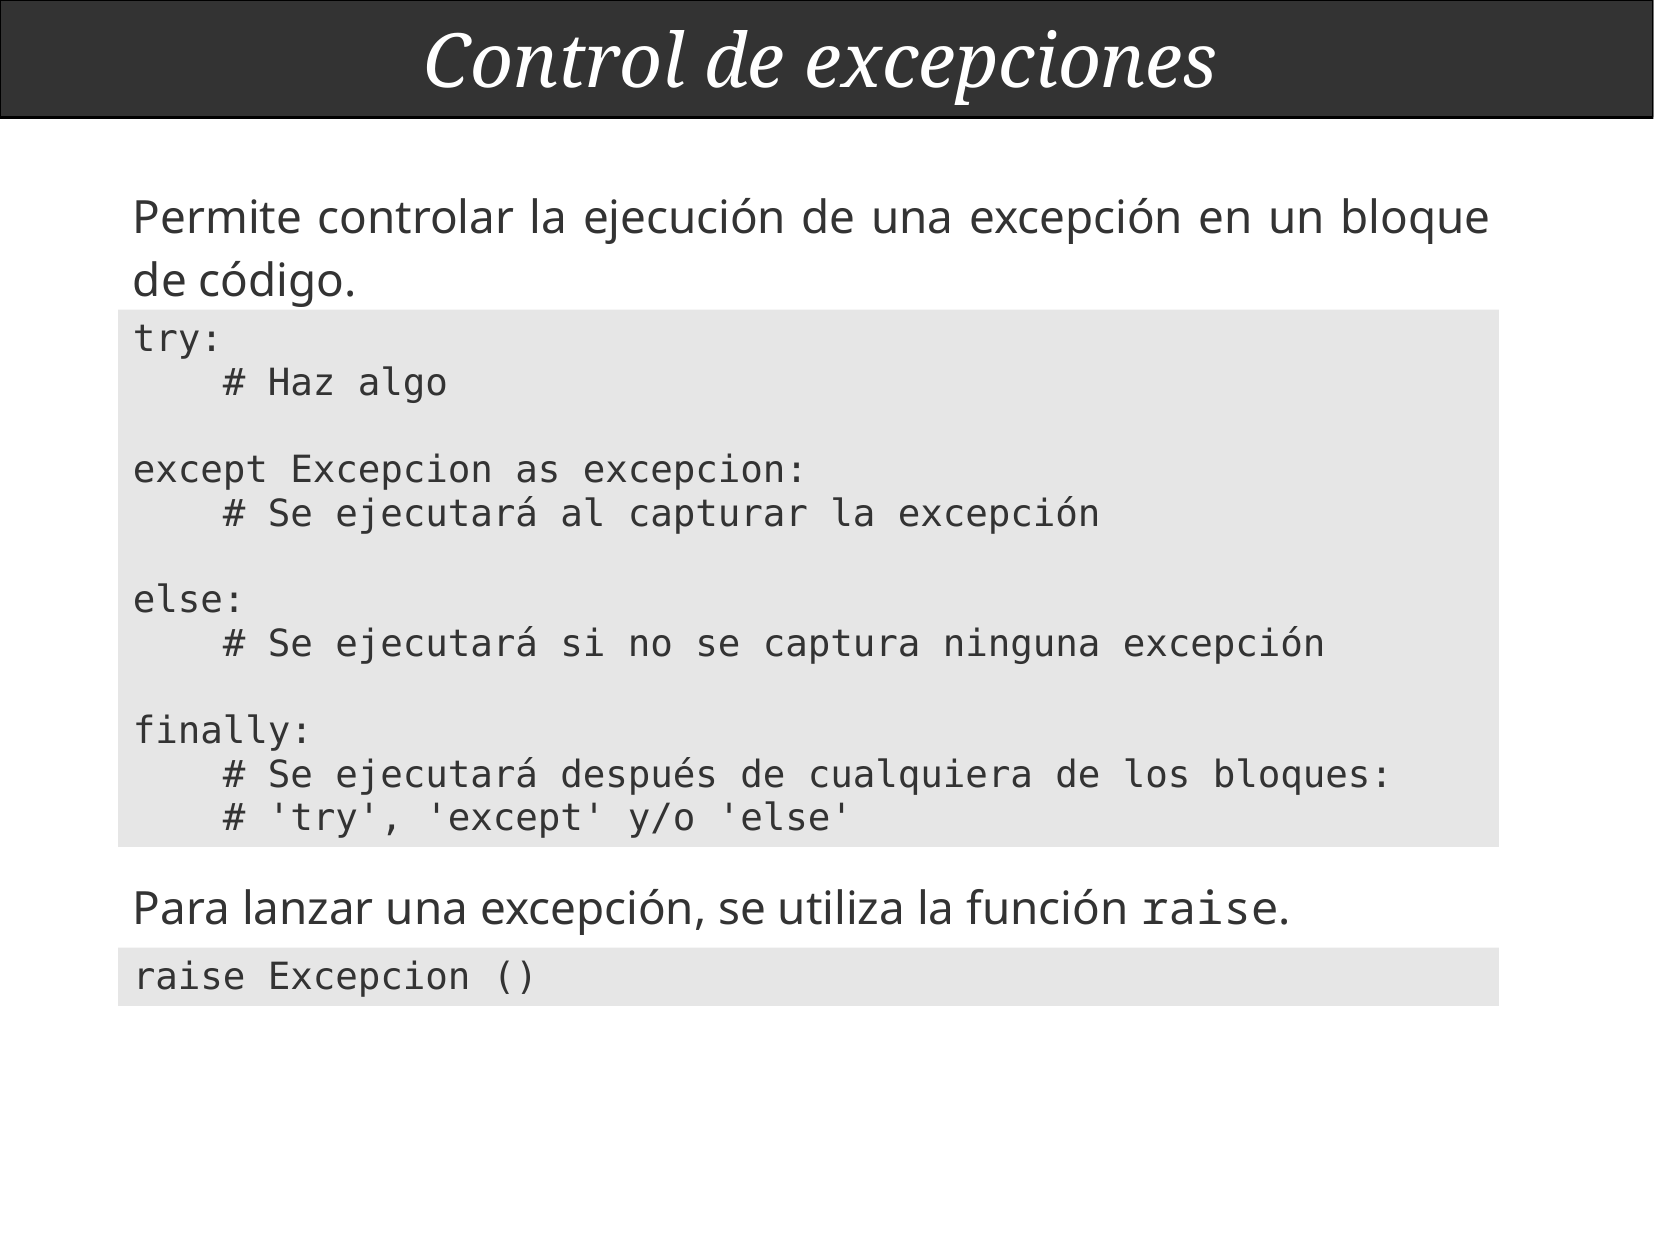

Control de excepciones
Permite controlar la ejecución de una excepción en un bloque de código.
try:
 # Haz algo
except Excepcion as excepcion:
 # Se ejecutará al capturar la excepción
else:
 # Se ejecutará si no se captura ninguna excepción
finally:
 # Se ejecutará después de cualquiera de los bloques:
 # 'try', 'except' y/o 'else'
Para lanzar una excepción, se utiliza la función raise.
raise Excepcion ()